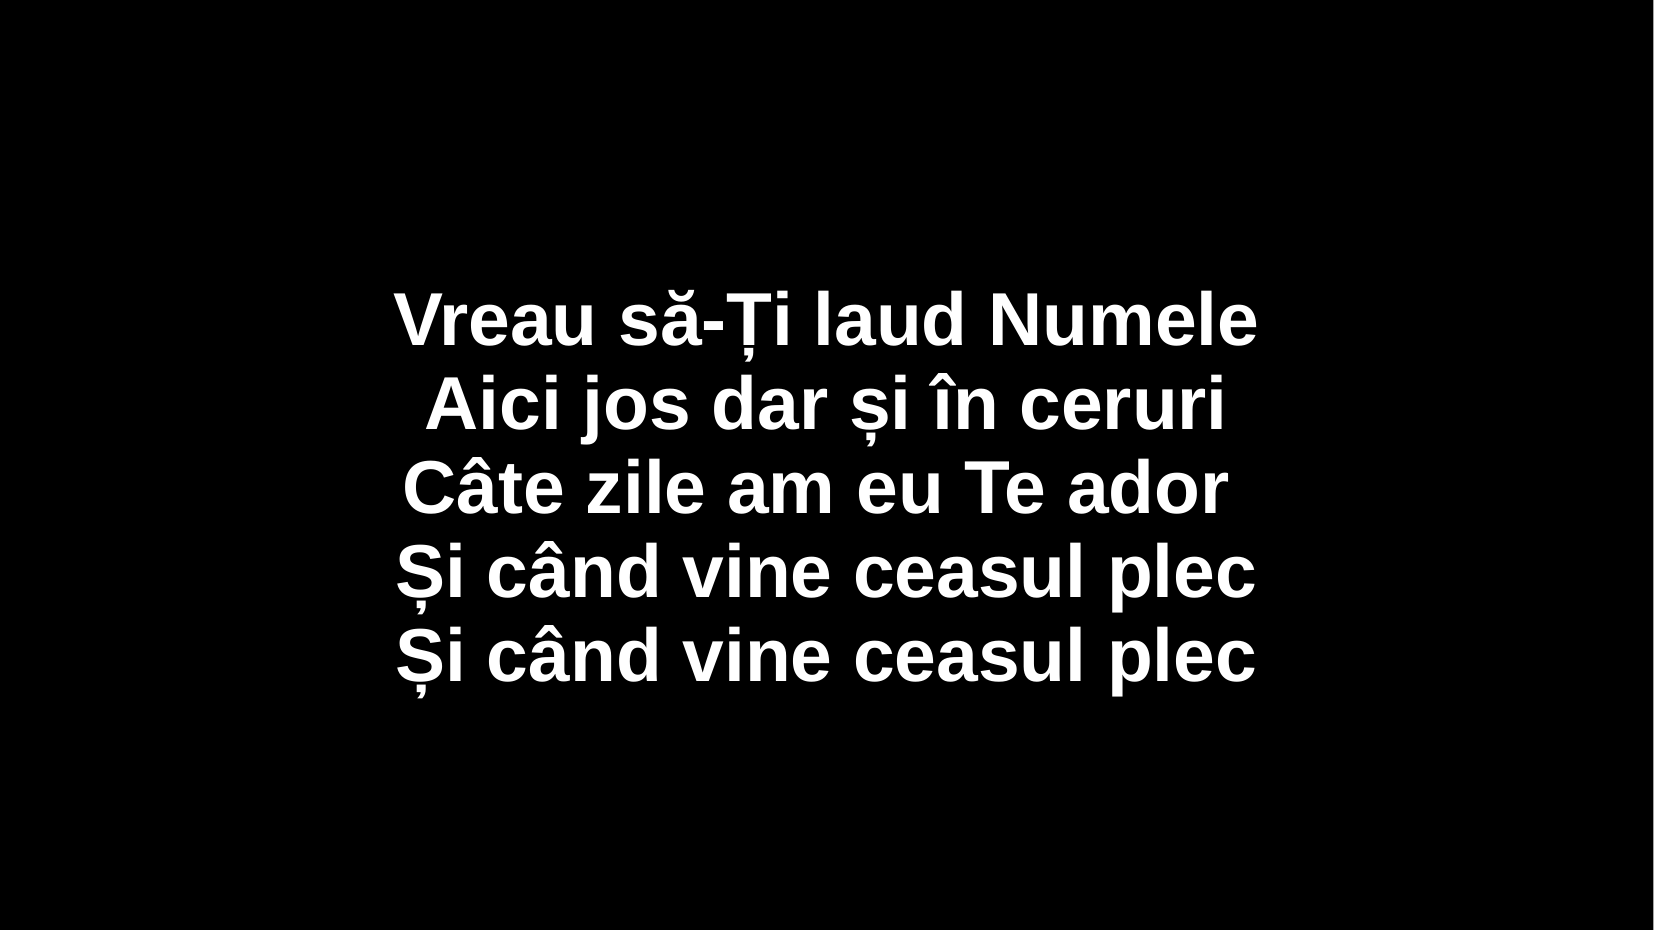

# Vreau să-Ți laud Numele
Aici jos dar și în ceruri
Câte zile am eu Te ador
Și când vine ceasul plec
Și când vine ceasul plec